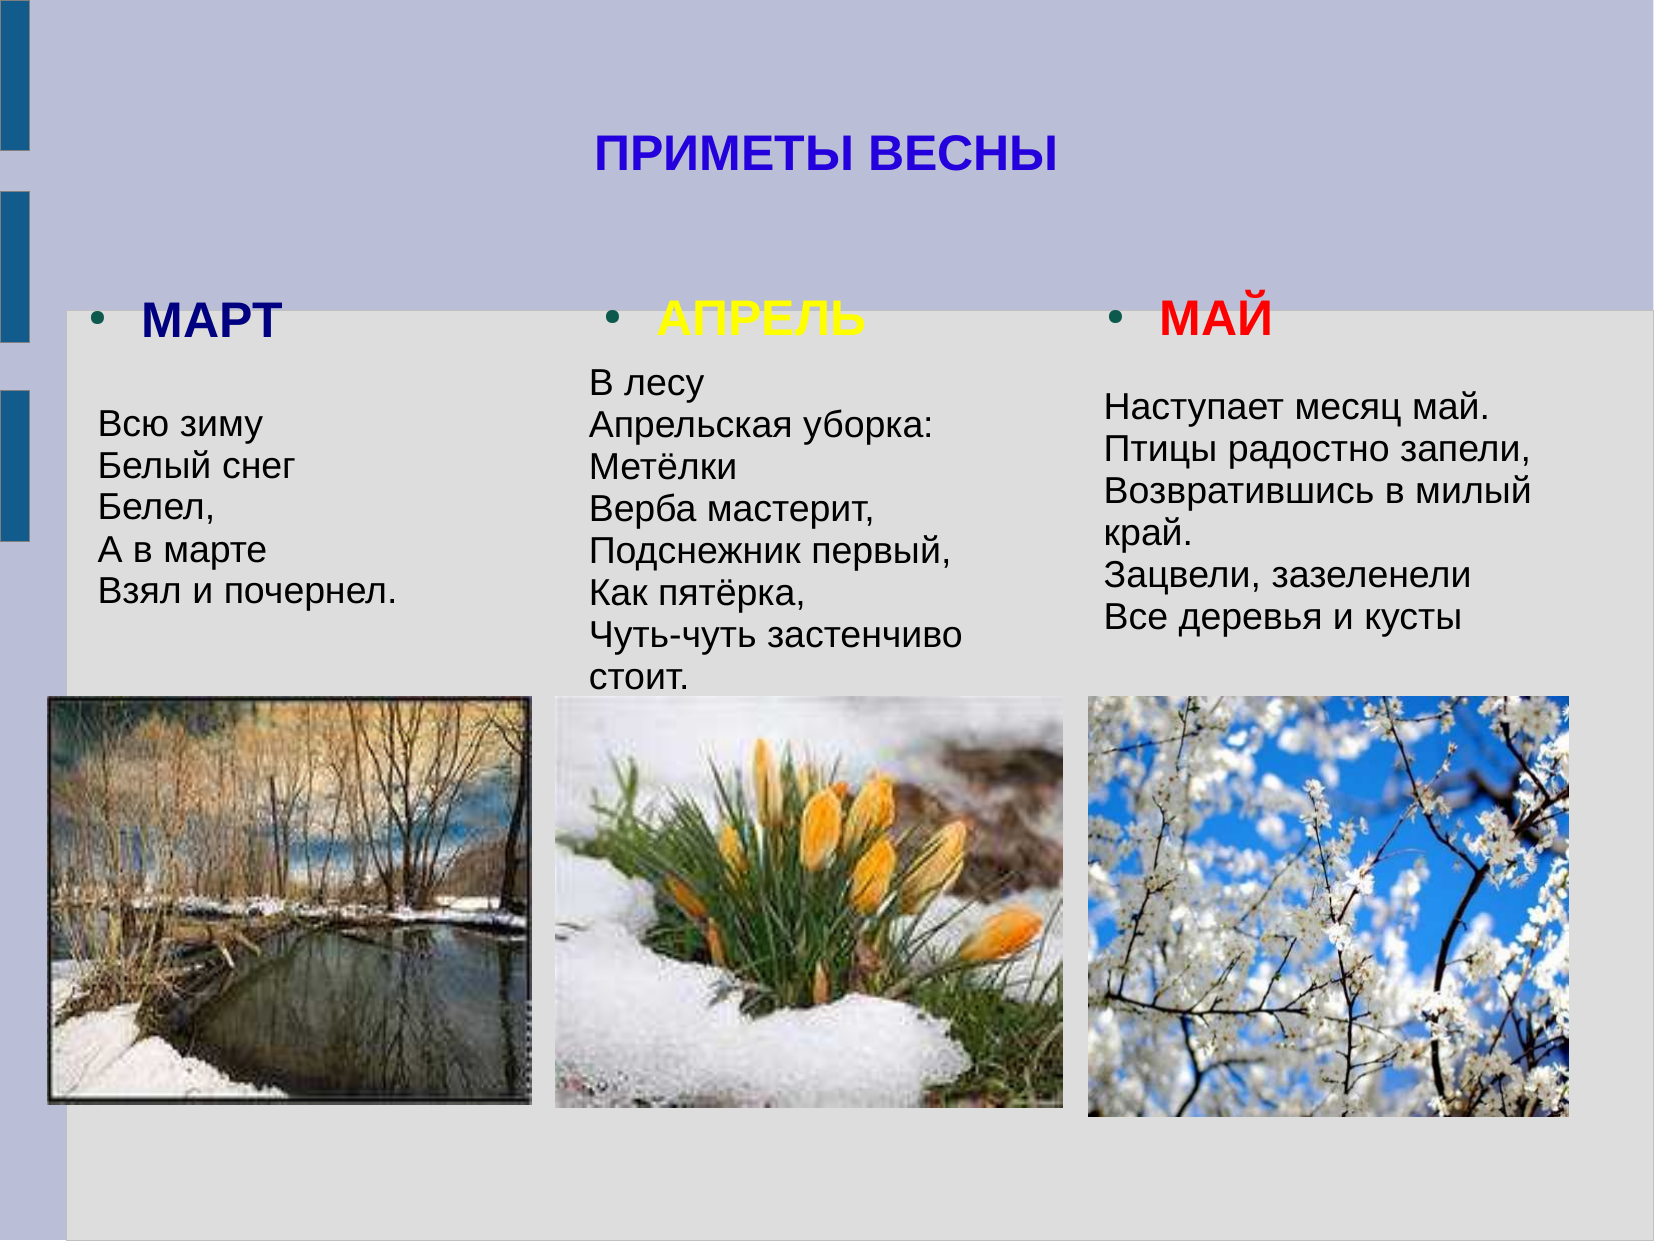

# ПРИМЕТЫ ВЕСНЫ
АПРЕЛЬ
МАЙ
МАРТ
Всю зиму
Белый снег
Белел,
А в марте
Взял и почернел.
В лесу
Апрельская уборка:
Метёлки
Верба мастерит,
Подснежник первый,
Как пятёрка,
Чуть-чуть застенчиво стоит.
Наступает месяц май.
Птицы радостно запели,
Возвратившись в милый край.
Зацвели, зазеленели
Все деревья и кусты